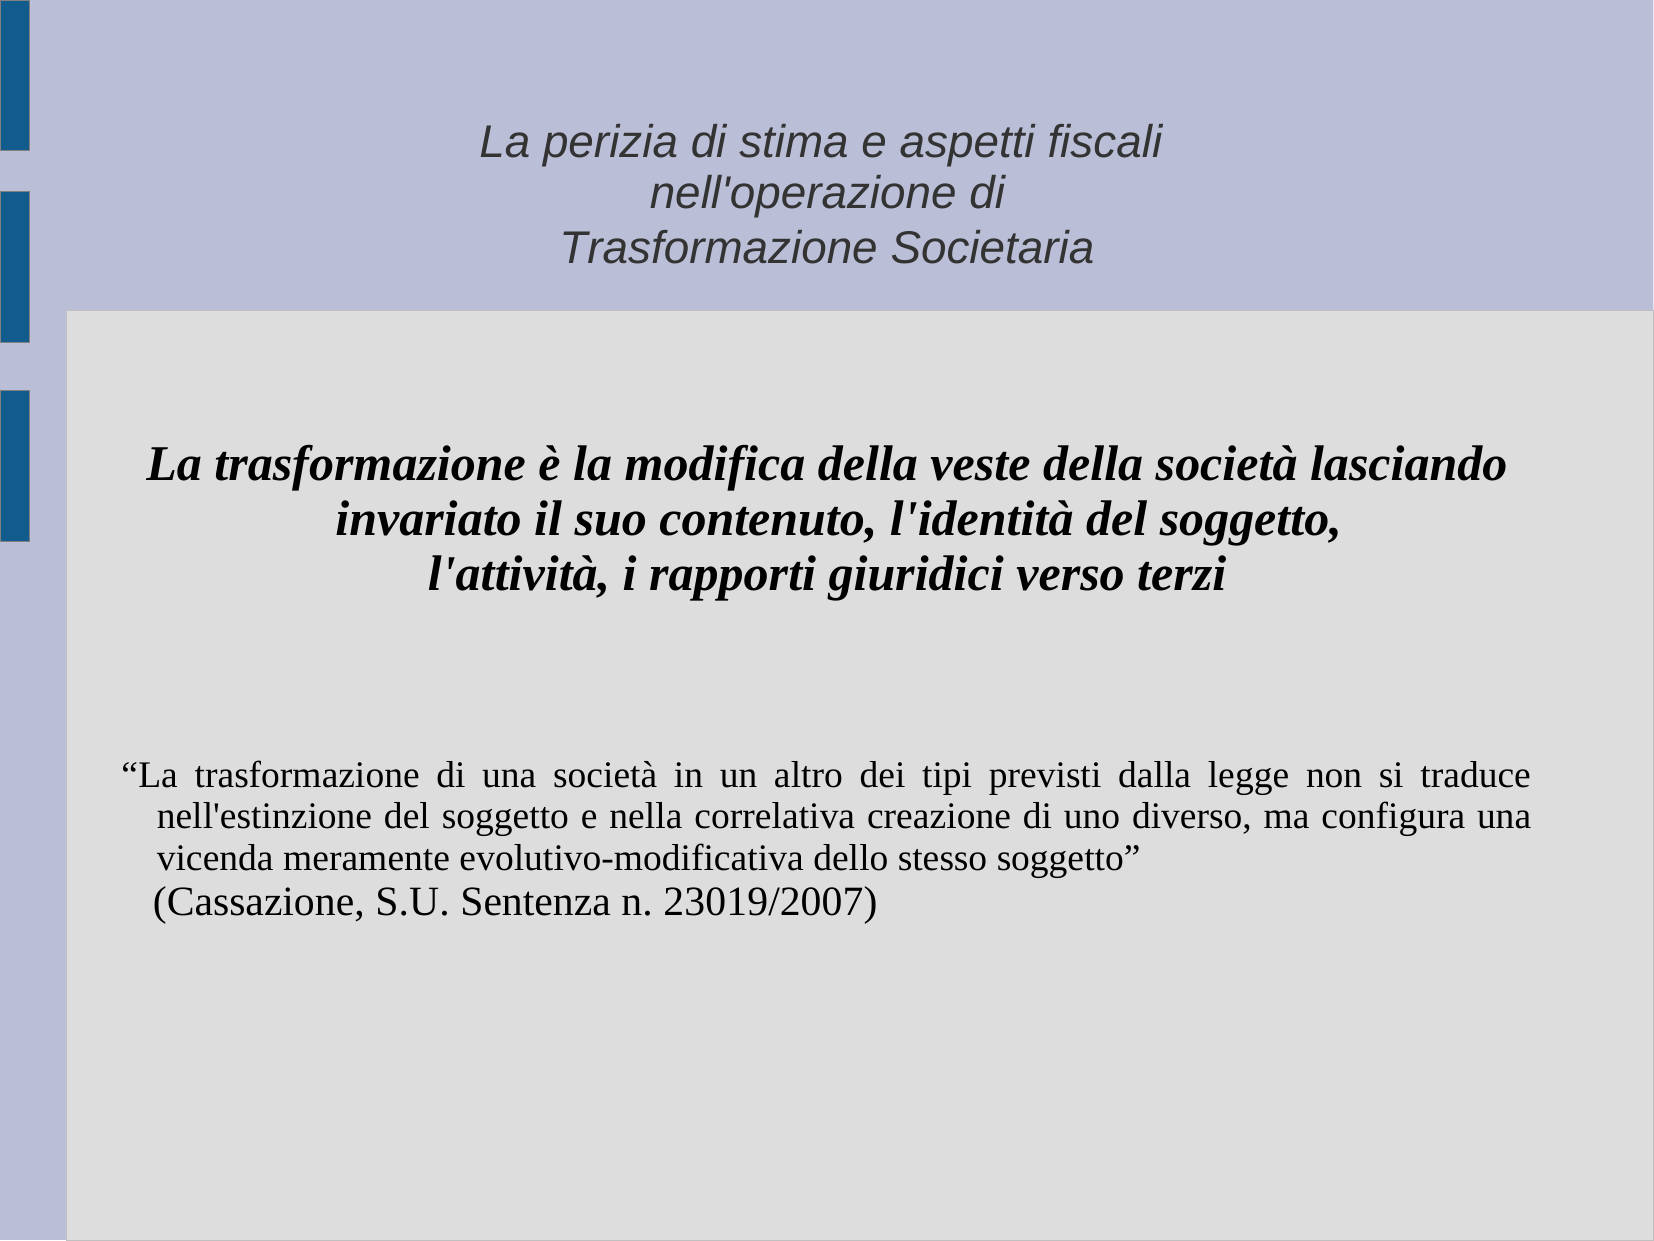

# La perizia di stima e aspetti fiscali nell'operazione di Trasformazione Societaria
La trasformazione è la modifica della veste della società lasciando invariato il suo contenuto, l'identità del soggetto,
l'attività, i rapporti giuridici verso terzi
“La trasformazione di una società in un altro dei tipi previsti dalla legge non si traduce nell'estinzione del soggetto e nella correlativa creazione di uno diverso, ma configura una vicenda meramente evolutivo-modificativa dello stesso soggetto”
 (Cassazione, S.U. Sentenza n. 23019/2007)